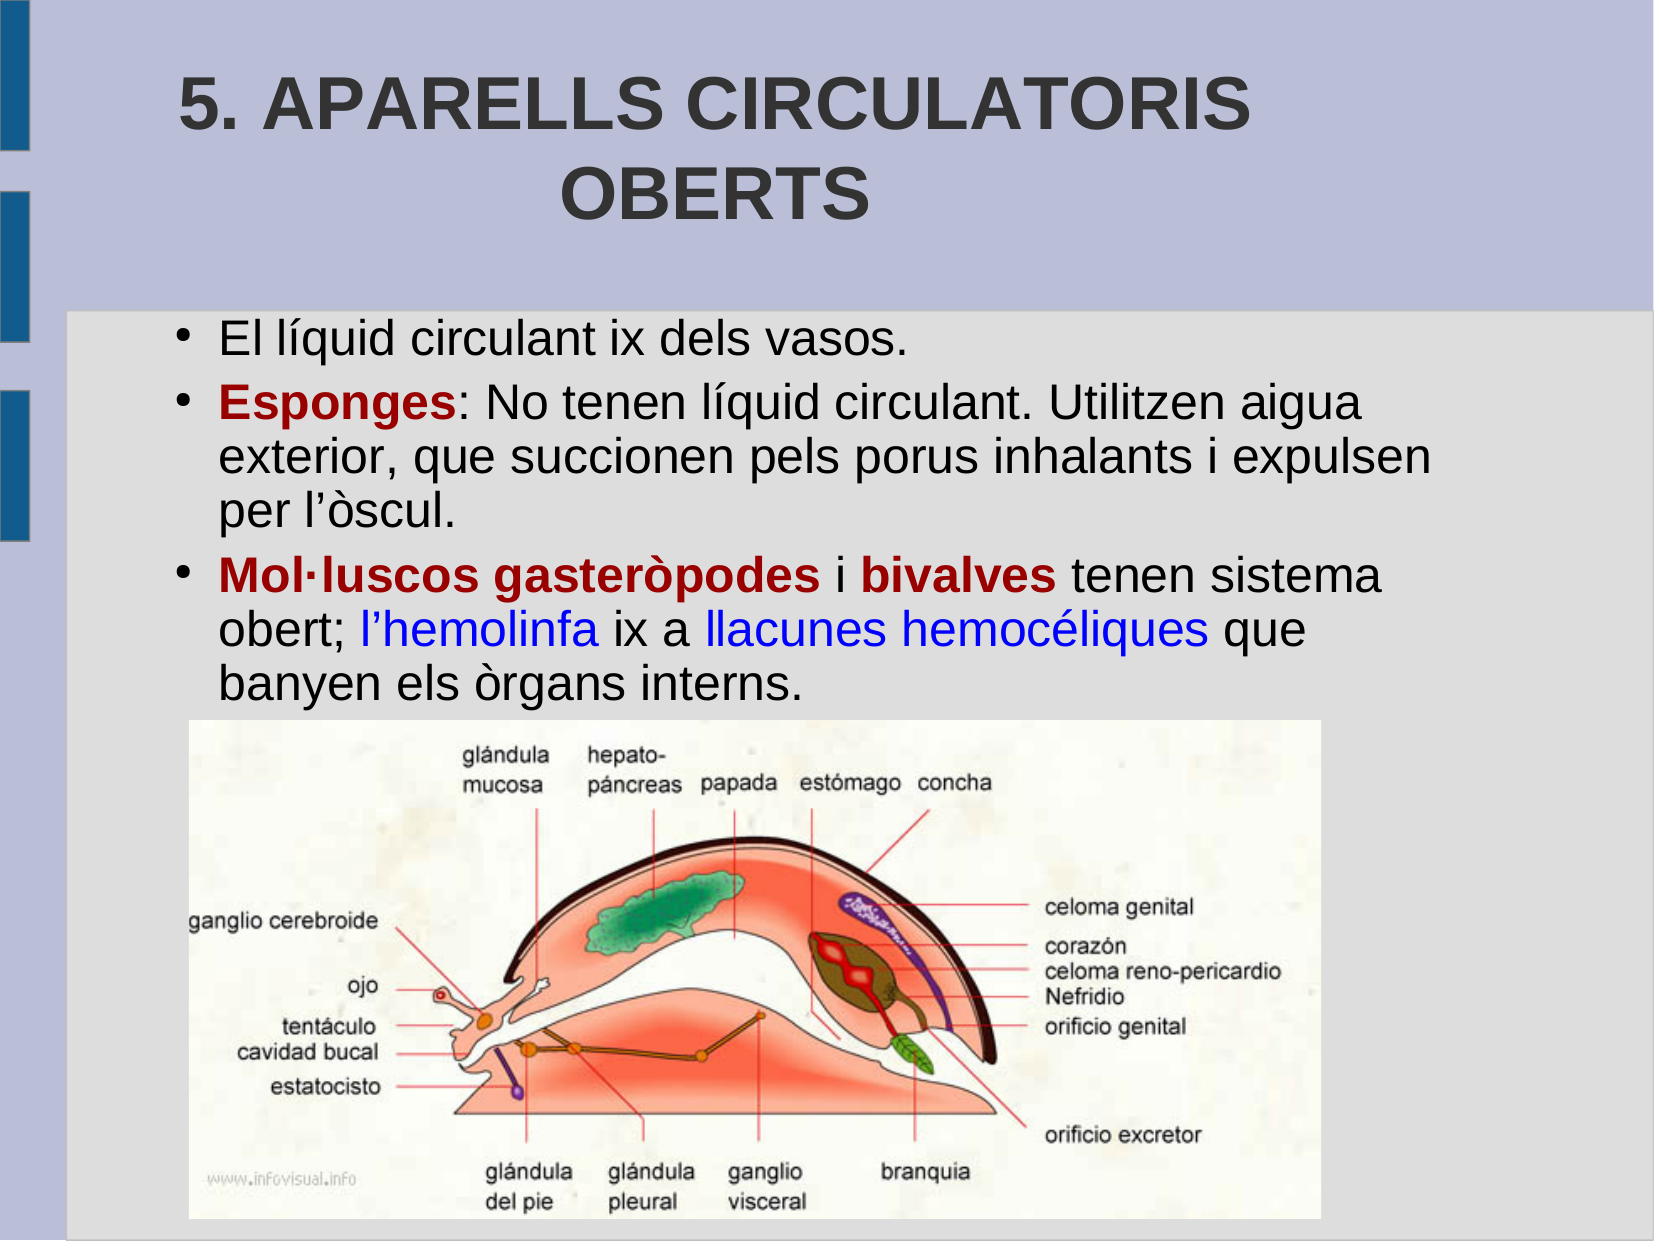

5. APARELLS CIRCULATORIS OBERTS
El líquid circulant ix dels vasos.
Esponges: No tenen líquid circulant. Utilitzen aigua exterior, que succionen pels porus inhalants i expulsen per l’òscul.
Mol·luscos gasteròpodes i bivalves tenen sistema obert; l’hemolinfa ix a llacunes hemocéliques que banyen els òrgans interns.